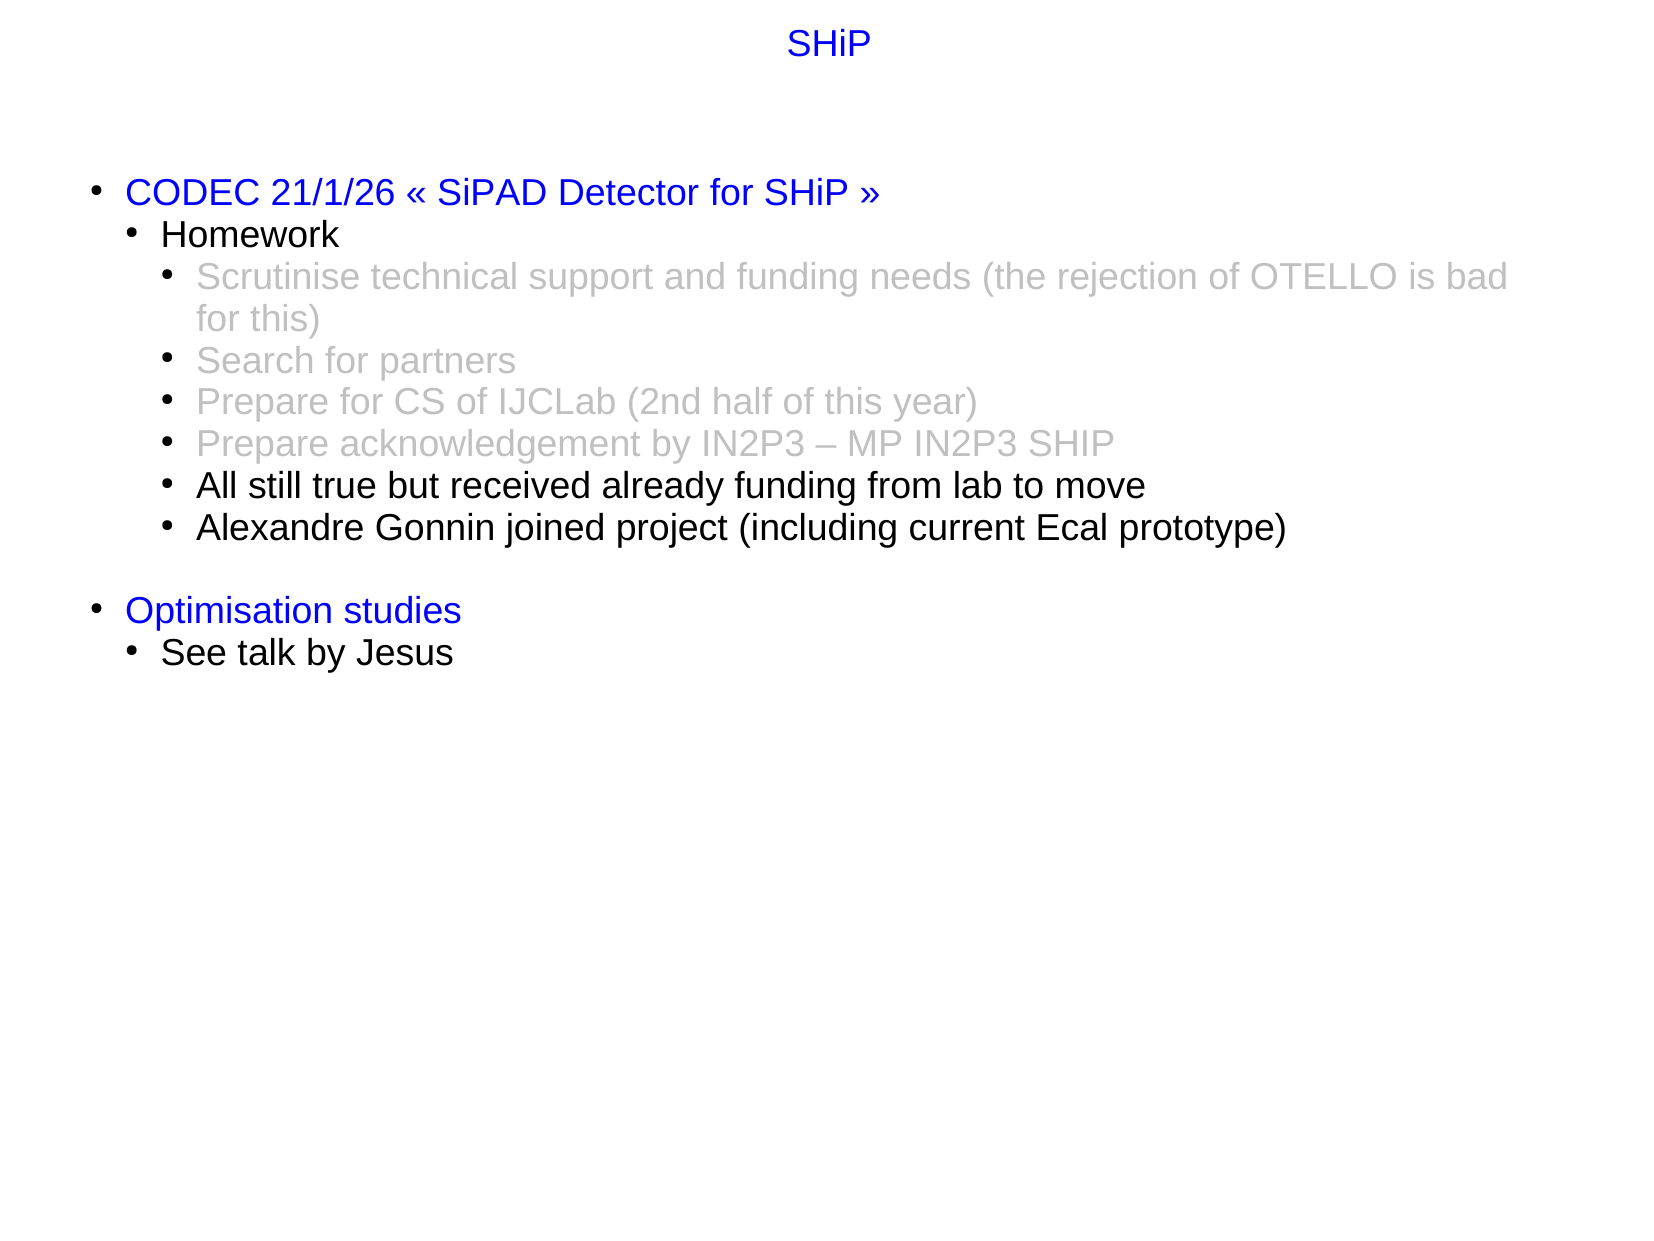

SHiP
CODEC 21/1/26 « SiPAD Detector for SHiP »
Homework
Scrutinise technical support and funding needs (the rejection of OTELLO is bad for this)
Search for partners
Prepare for CS of IJCLab (2nd half of this year)
Prepare acknowledgement by IN2P3 – MP IN2P3 SHIP
All still true but received already funding from lab to move
Alexandre Gonnin joined project (including current Ecal prototype)
Optimisation studies
See talk by Jesus